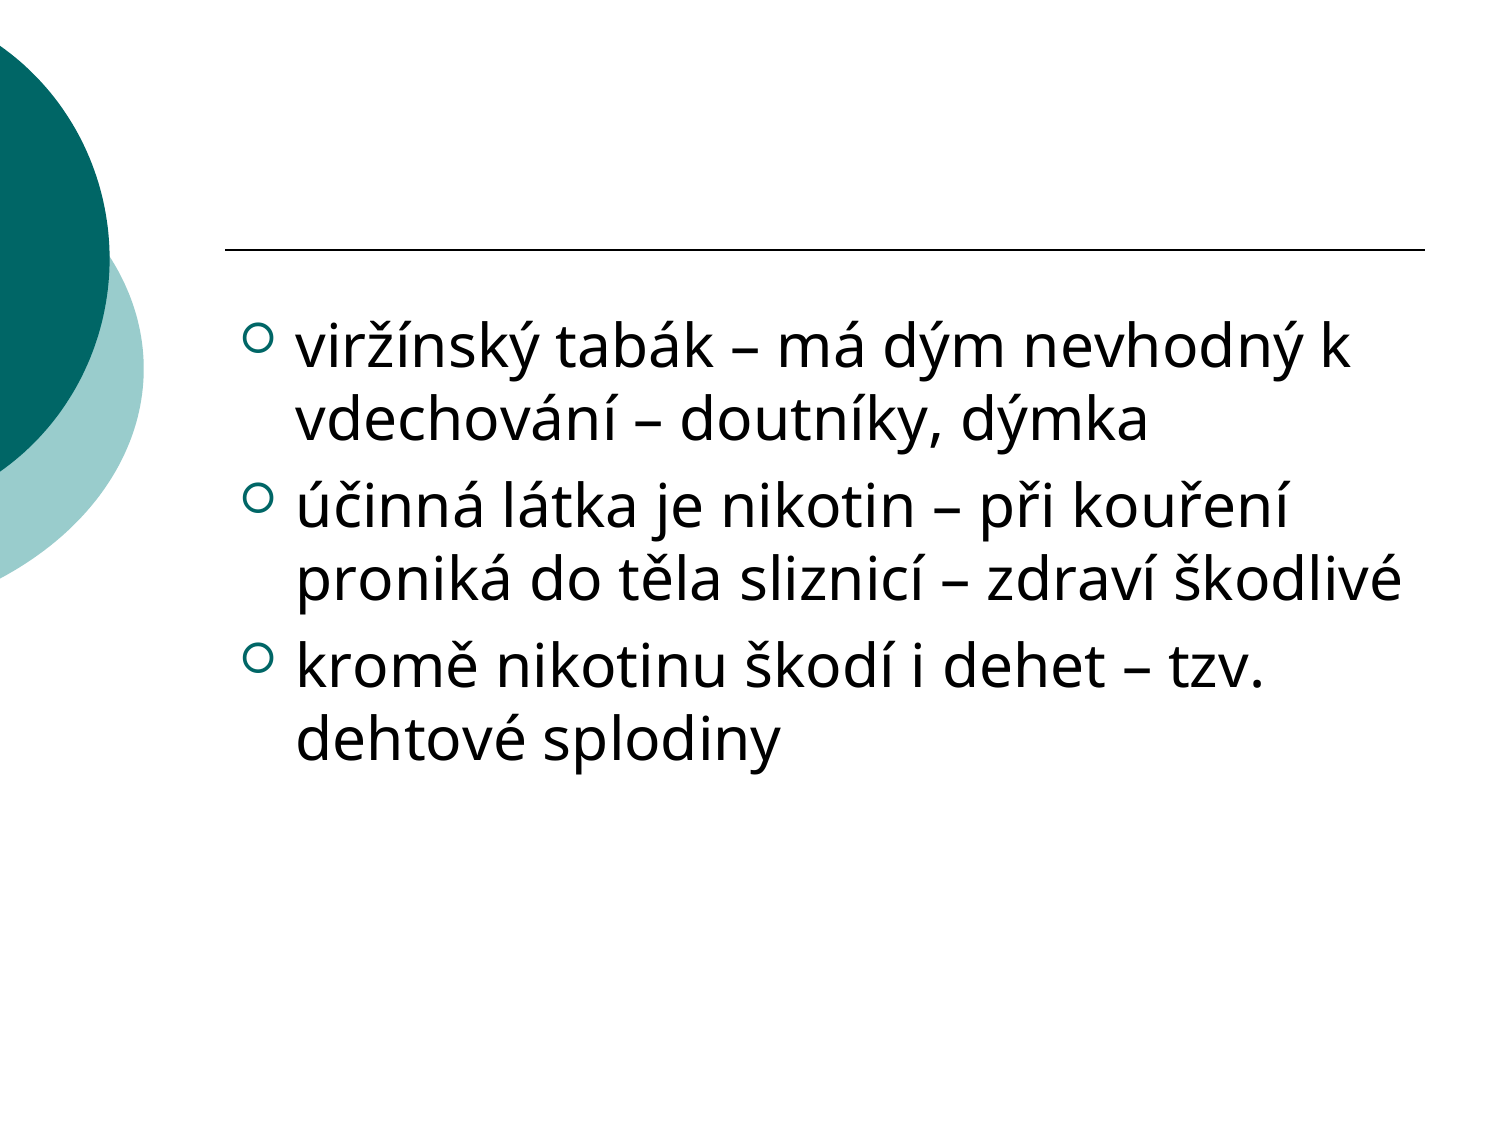

#
viržínský tabák – má dým nevhodný k vdechování – doutníky, dýmka
účinná látka je nikotin – při kouření proniká do těla sliznicí – zdraví škodlivé
kromě nikotinu škodí i dehet – tzv. dehtové splodiny